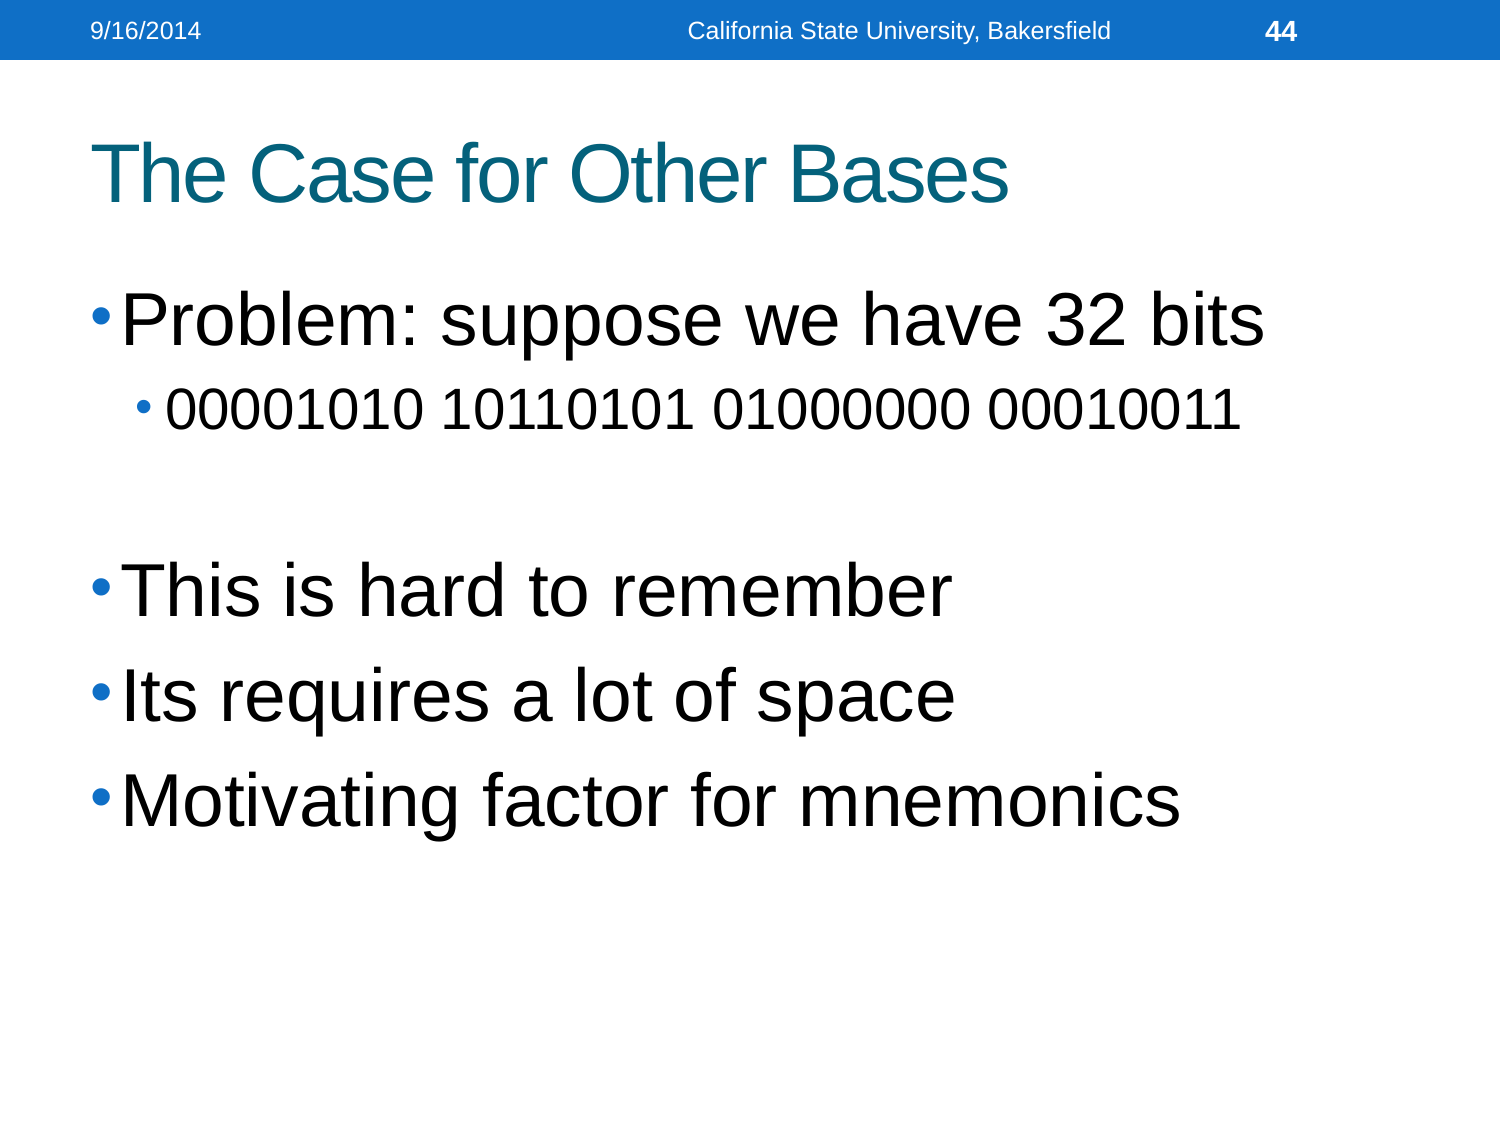

9/16/2014
California State University, Bakersfield
# The Case for Other Bases
Problem: suppose we have 32 bits
00001010 10110101 01000000 00010011
This is hard to remember
Its requires a lot of space
Motivating factor for mnemonics